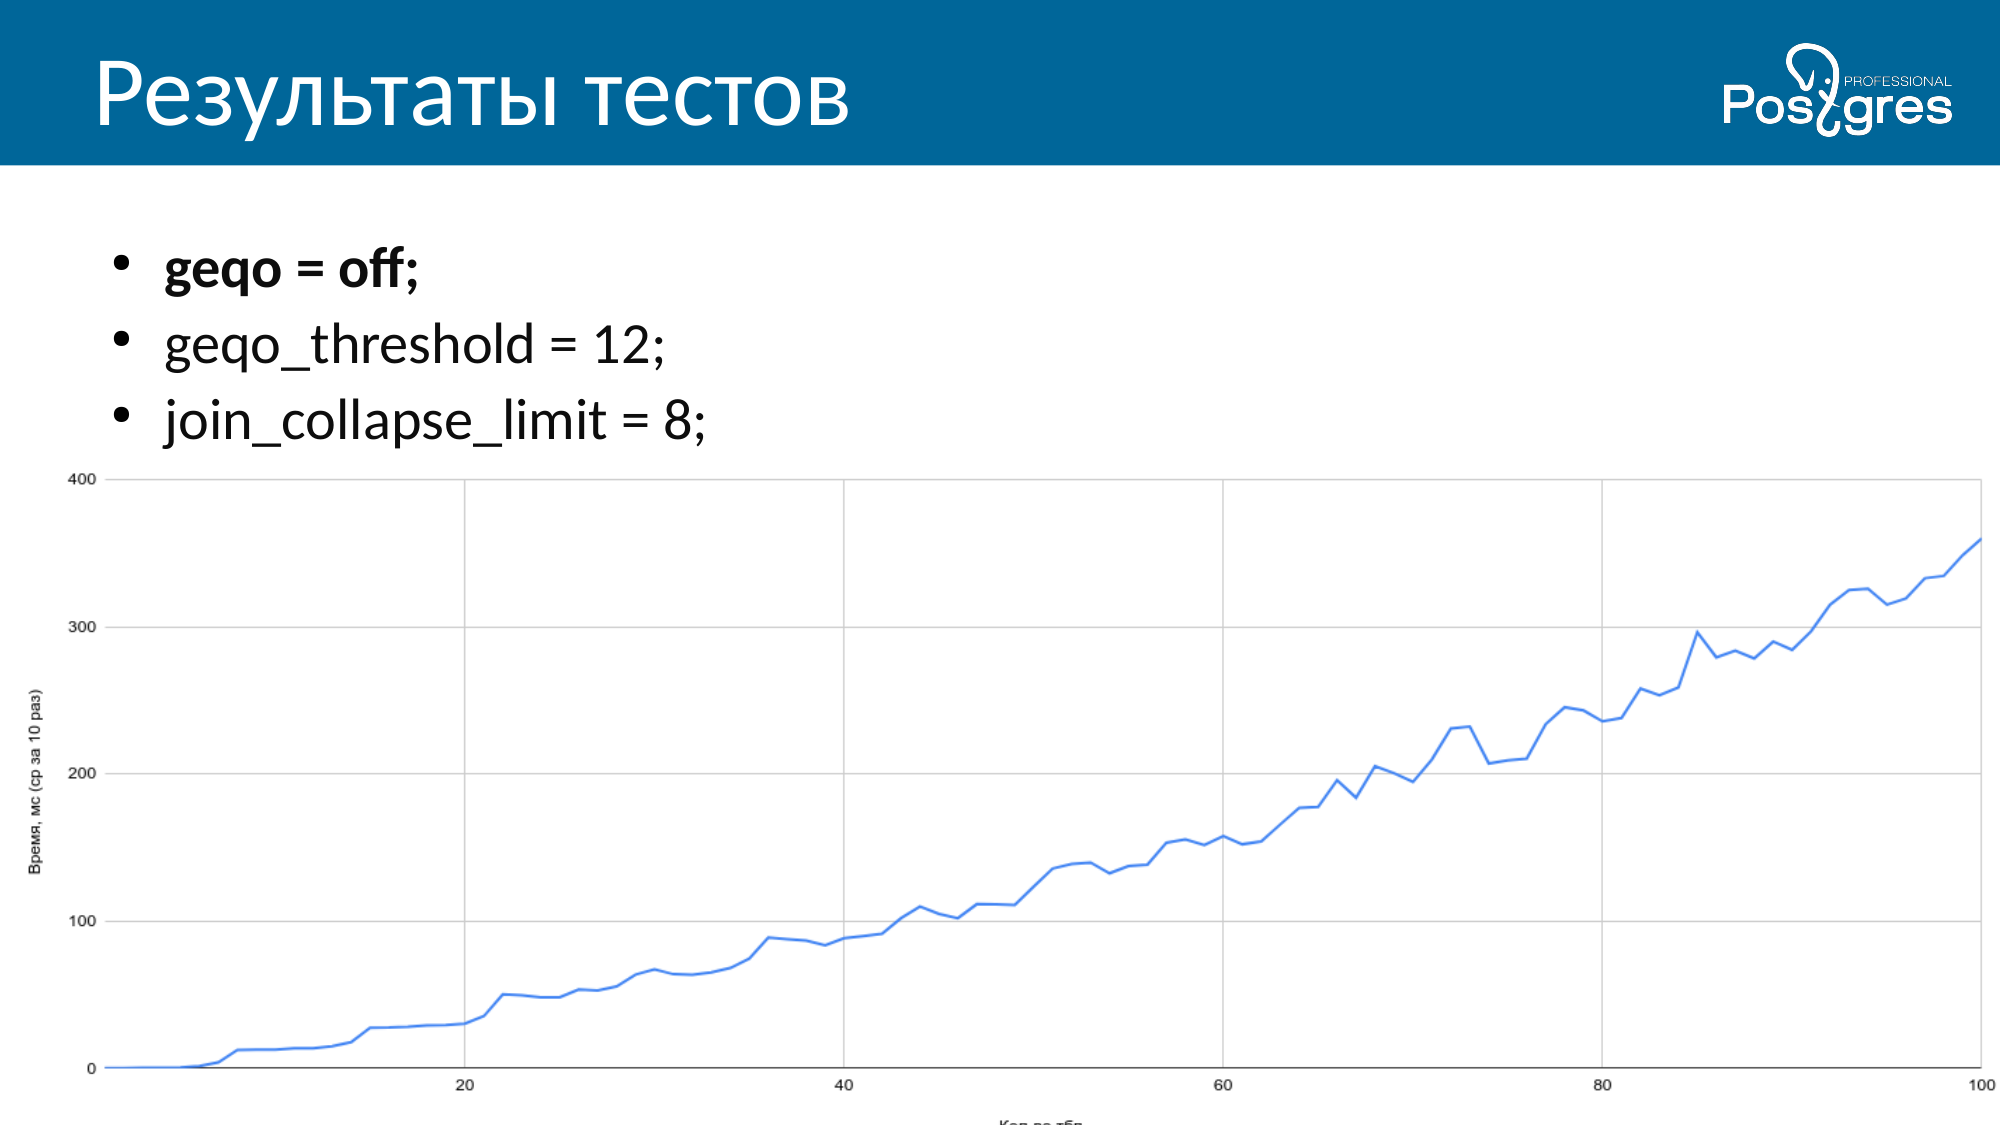

# Результаты тестов
geqo = off;
geqo_threshold = 12;
join_collapse_limit = 8;